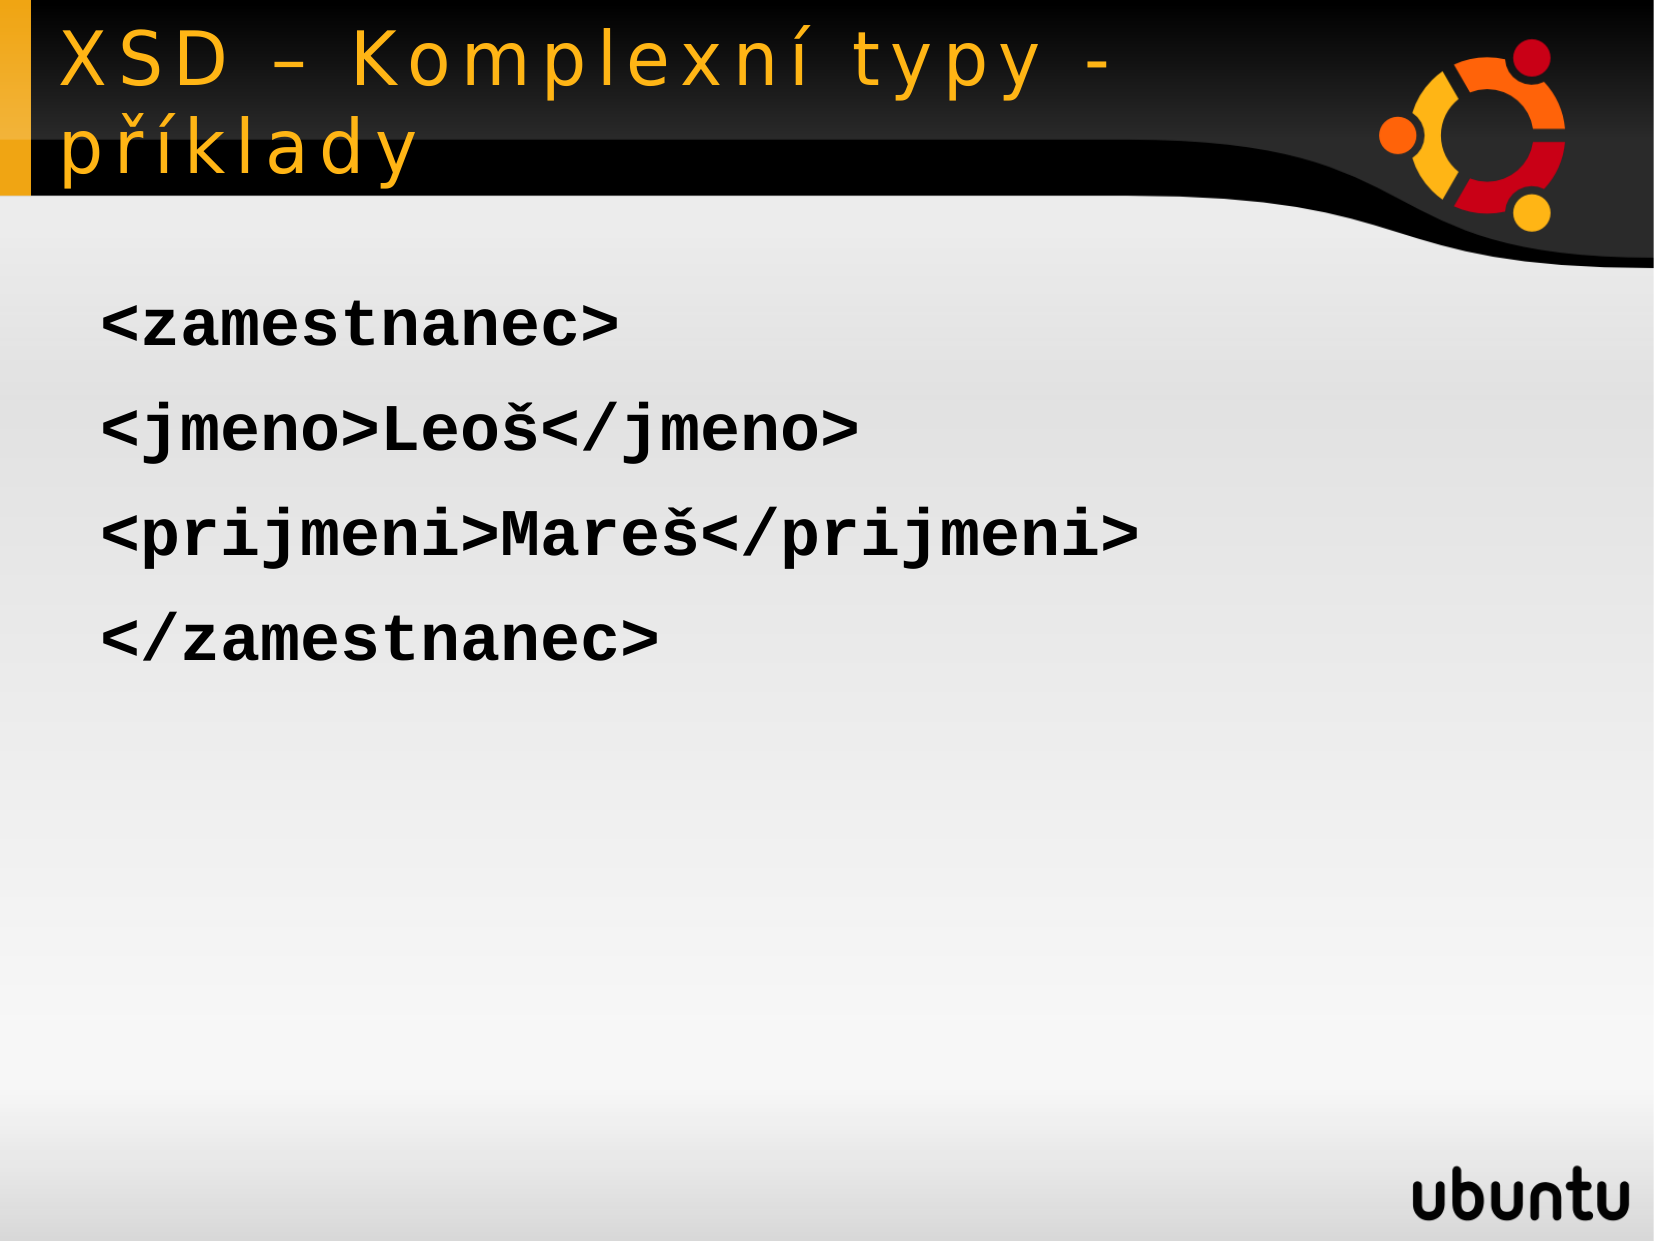

# XSD – Komplexní typy - příklady
<zamestnanec>
<jmeno>Leoš</jmeno>
<prijmeni>Mareš</prijmeni>
</zamestnanec>